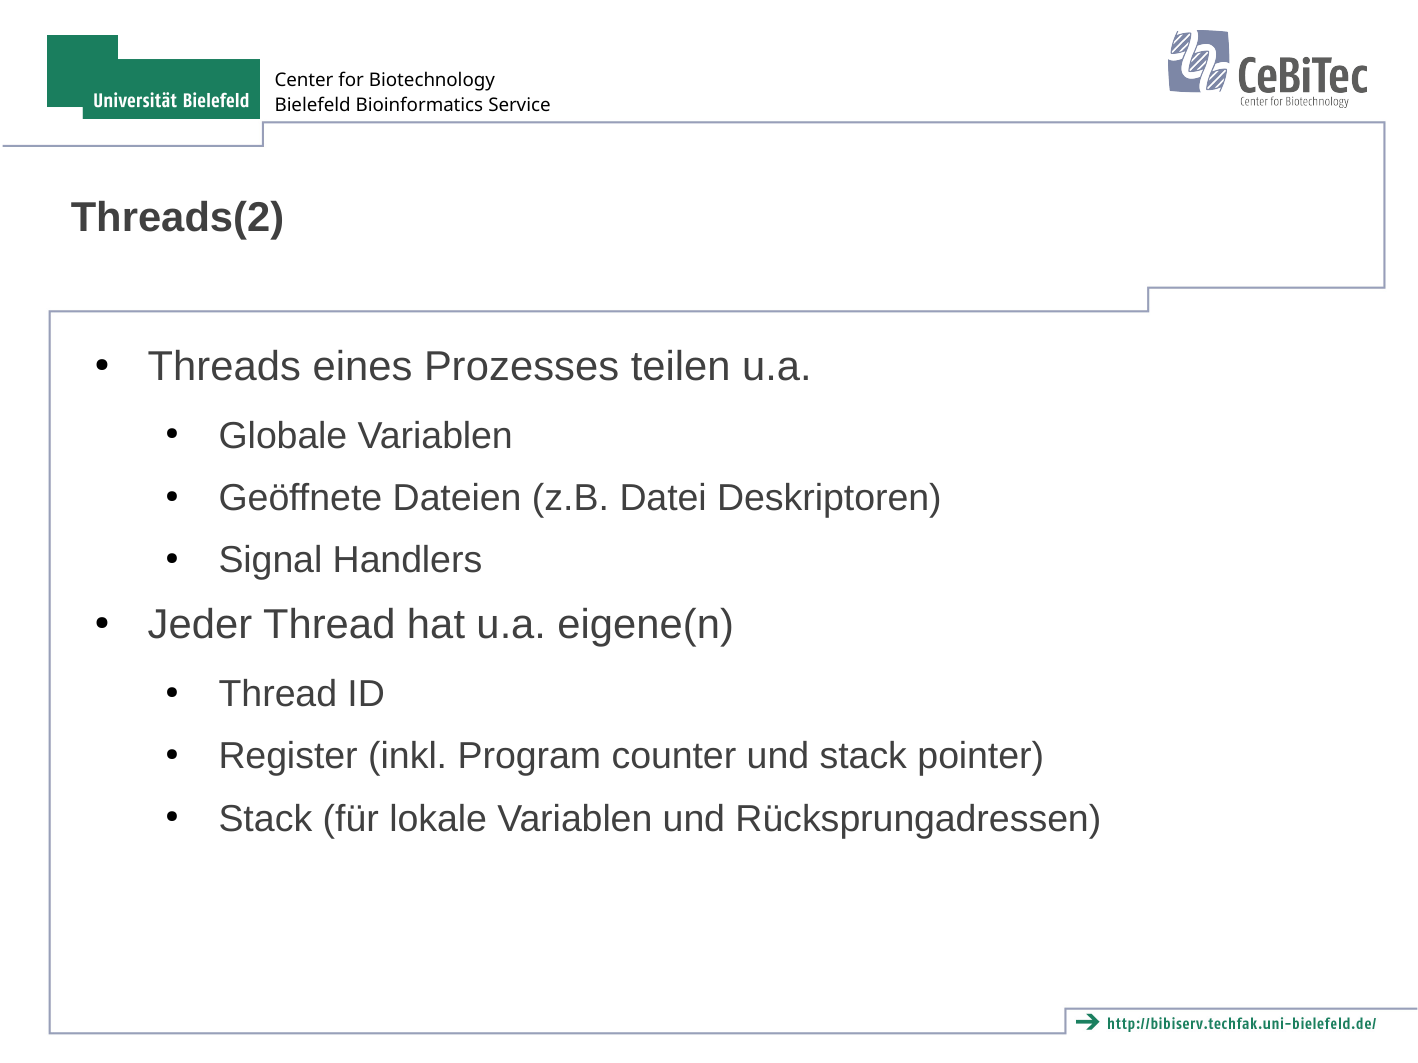

# Threads(2)
Threads eines Prozesses teilen u.a.
Globale Variablen
Geöffnete Dateien (z.B. Datei Deskriptoren)
Signal Handlers
Jeder Thread hat u.a. eigene(n)
Thread ID
Register (inkl. Program counter und stack pointer)
Stack (für lokale Variablen und Rücksprungadressen)